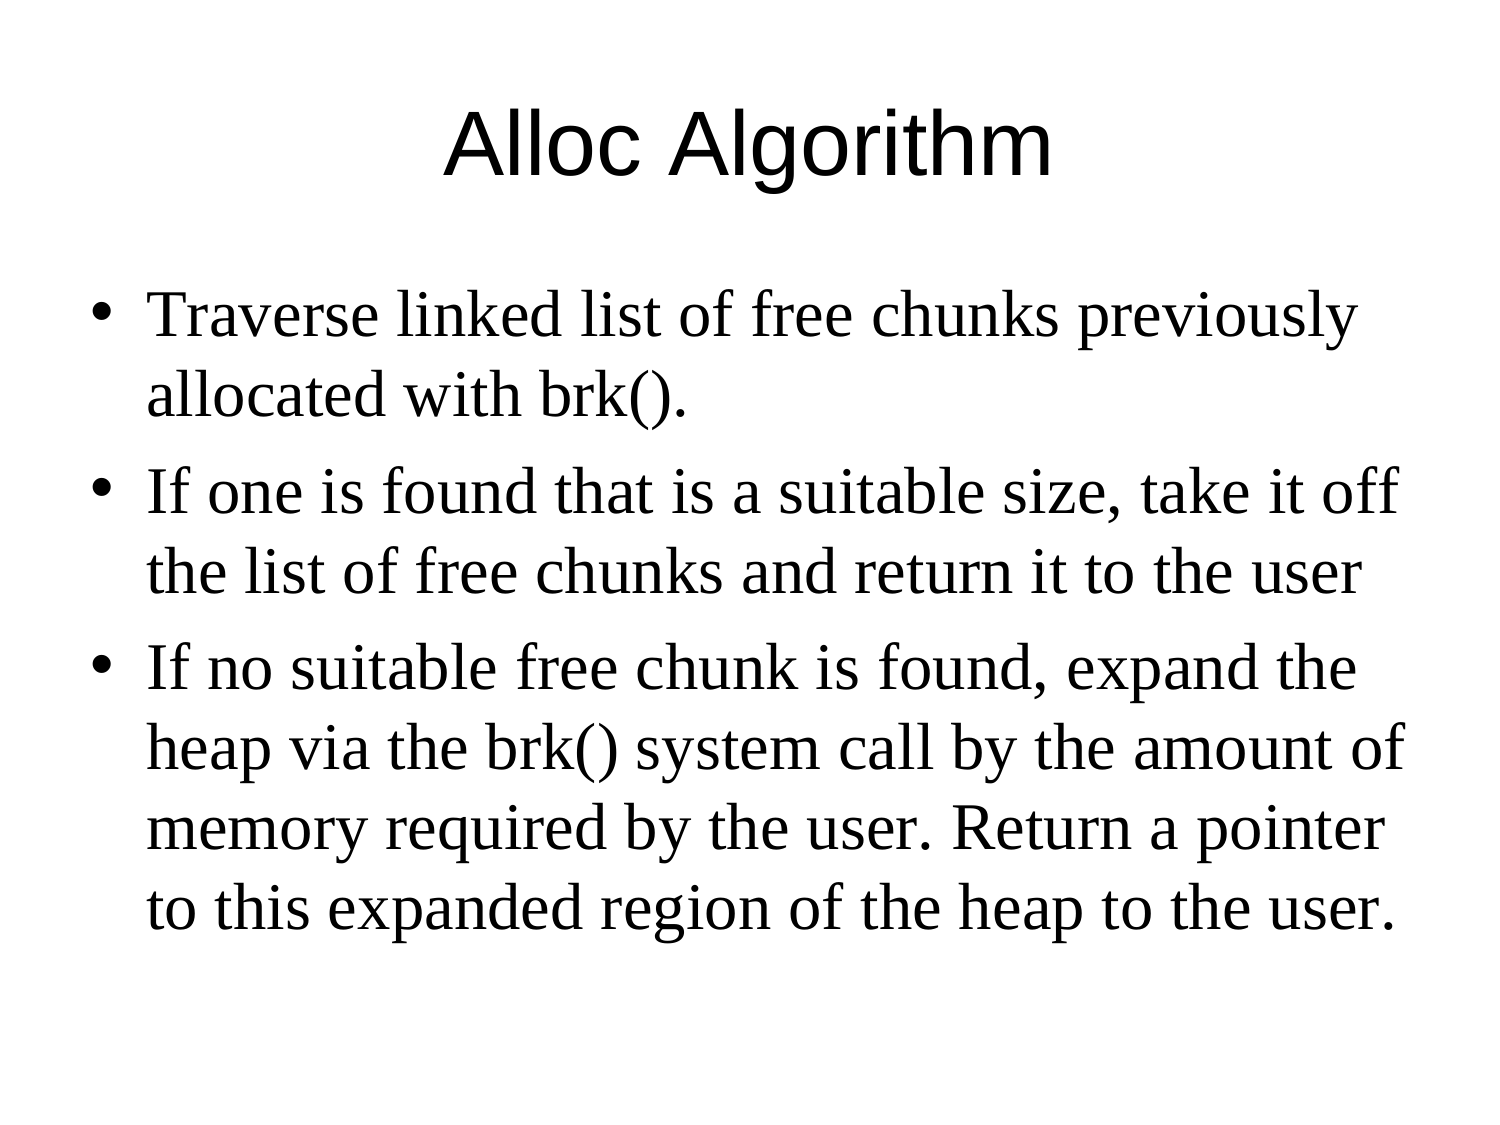

# Alloc Algorithm
Traverse linked list of free chunks previously allocated with brk().
If one is found that is a suitable size, take it off the list of free chunks and return it to the user
If no suitable free chunk is found, expand the heap via the brk() system call by the amount of memory required by the user. Return a pointer to this expanded region of the heap to the user.